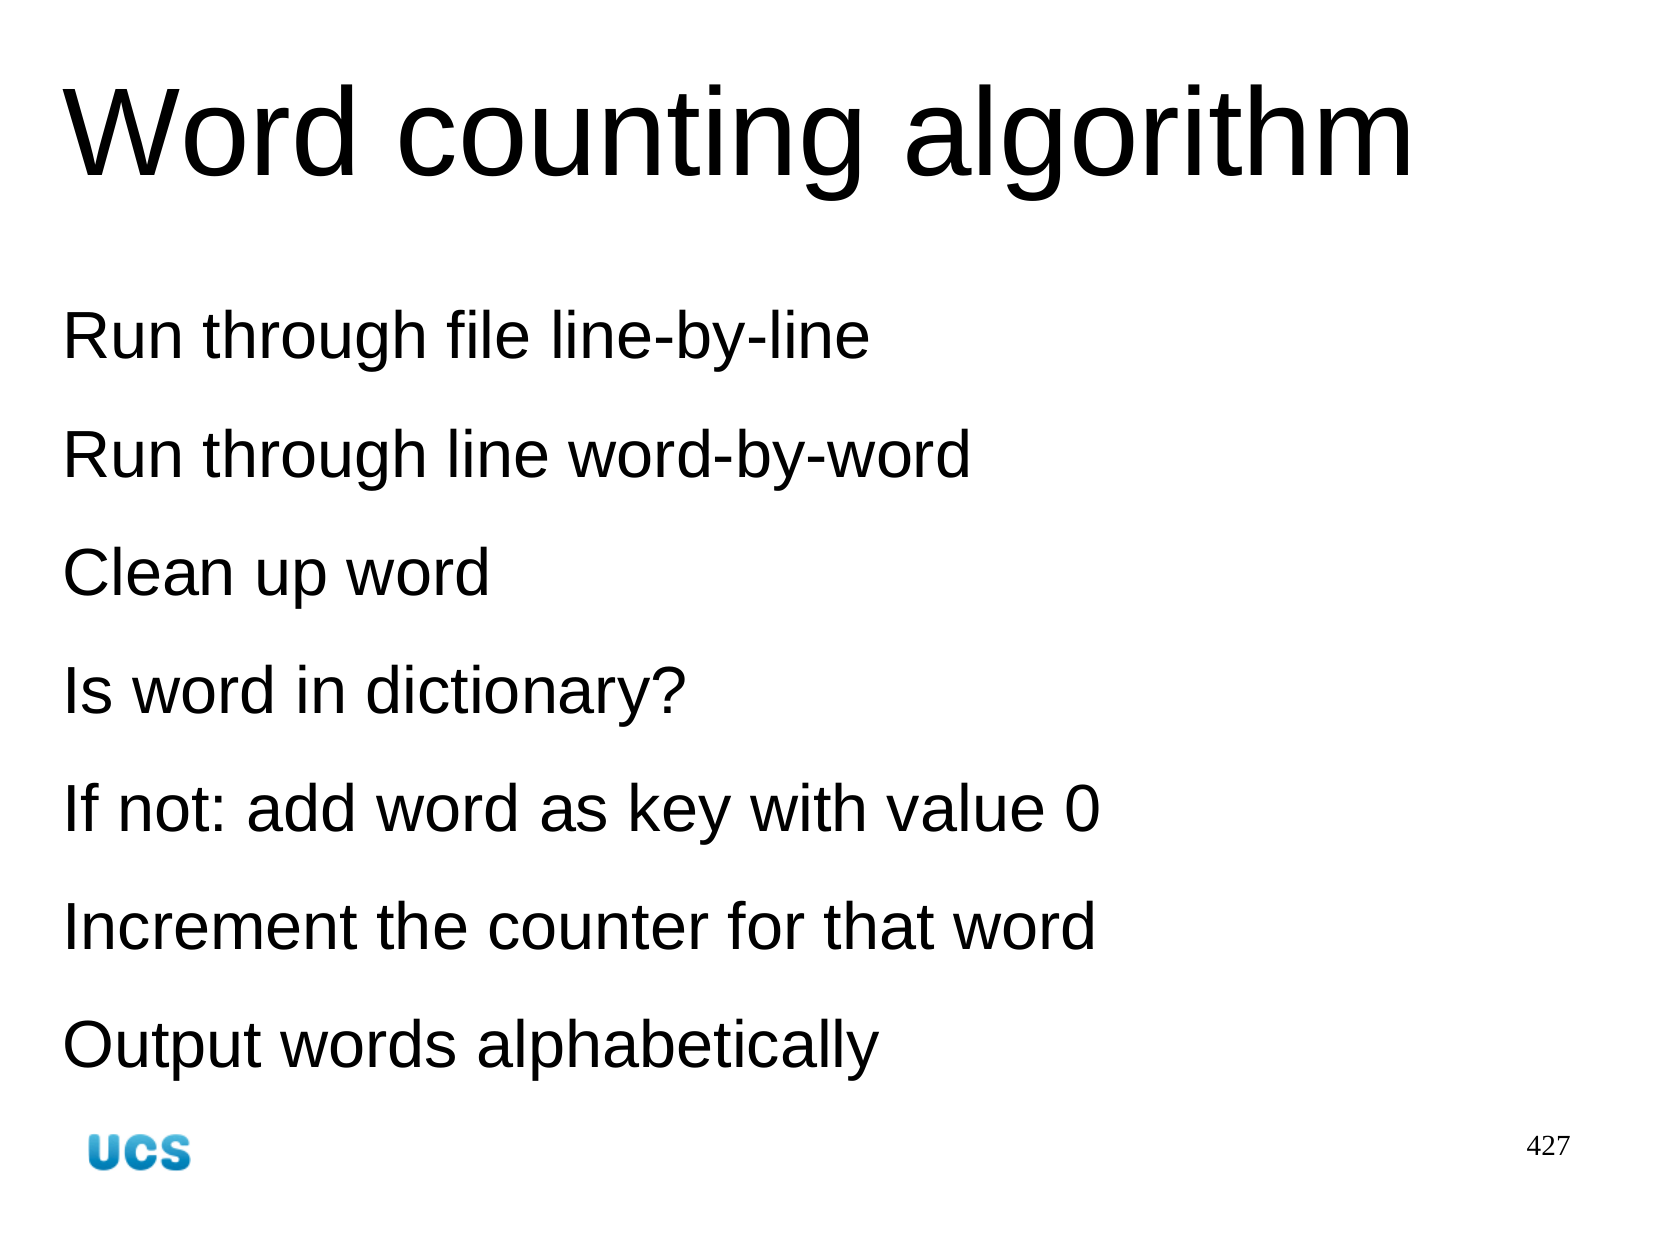

Word counting algorithm
Run through file line-by-line
Run through line word-by-word
Clean up word
Is word in dictionary?
If not: add word as key with value 0
Increment the counter for that word
Output words alphabetically
427